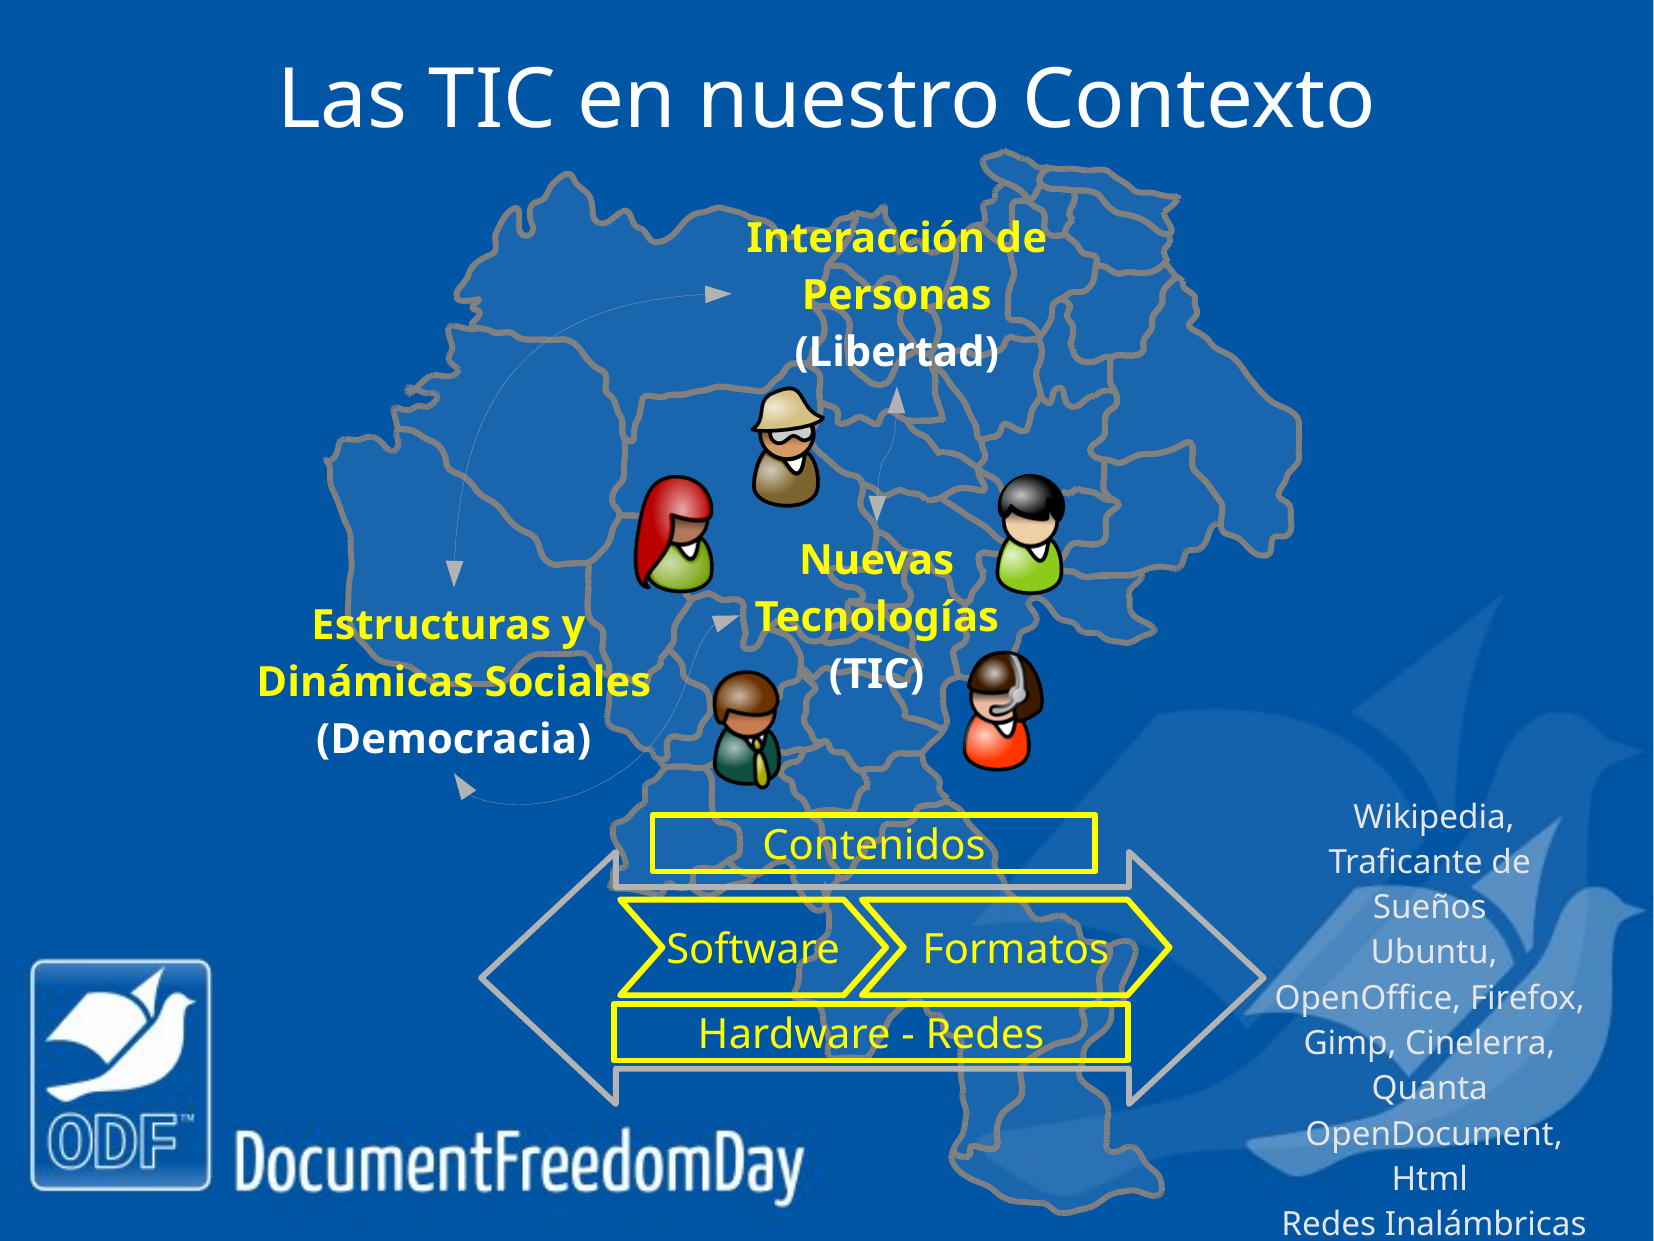

# Las TIC en nuestro Contexto
Interacción de
Personas
(Libertad)
Nuevas
Tecnologías
(TIC)
Estructuras y
Dinámicas Sociales
(Democracia)
 Wikipedia, Traficante de Sueños
 Ubuntu, OpenOffice, Firefox, Gimp, Cinelerra, Quanta
 OpenDocument, Html
 Redes Inalámbricas Comunitarias
Contenidos
Software
Formatos
Hardware - Redes